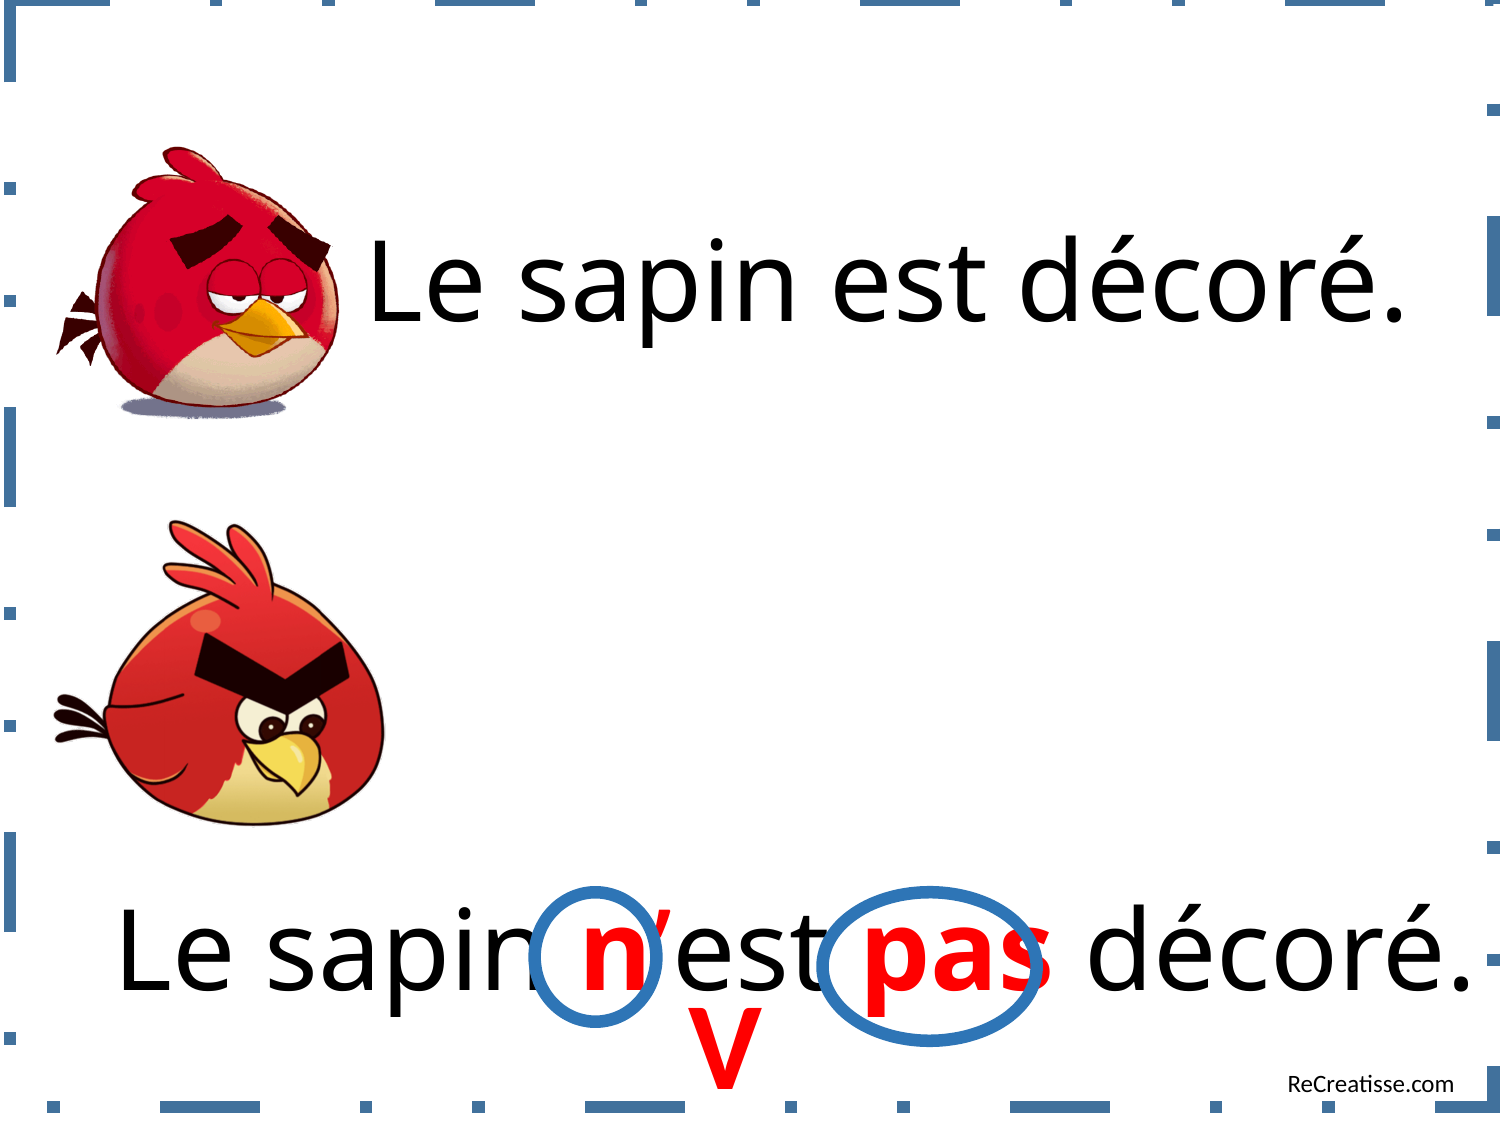

Le sapin est décoré.
Le sapin n’est pas décoré.
V
ReCreatisse.com